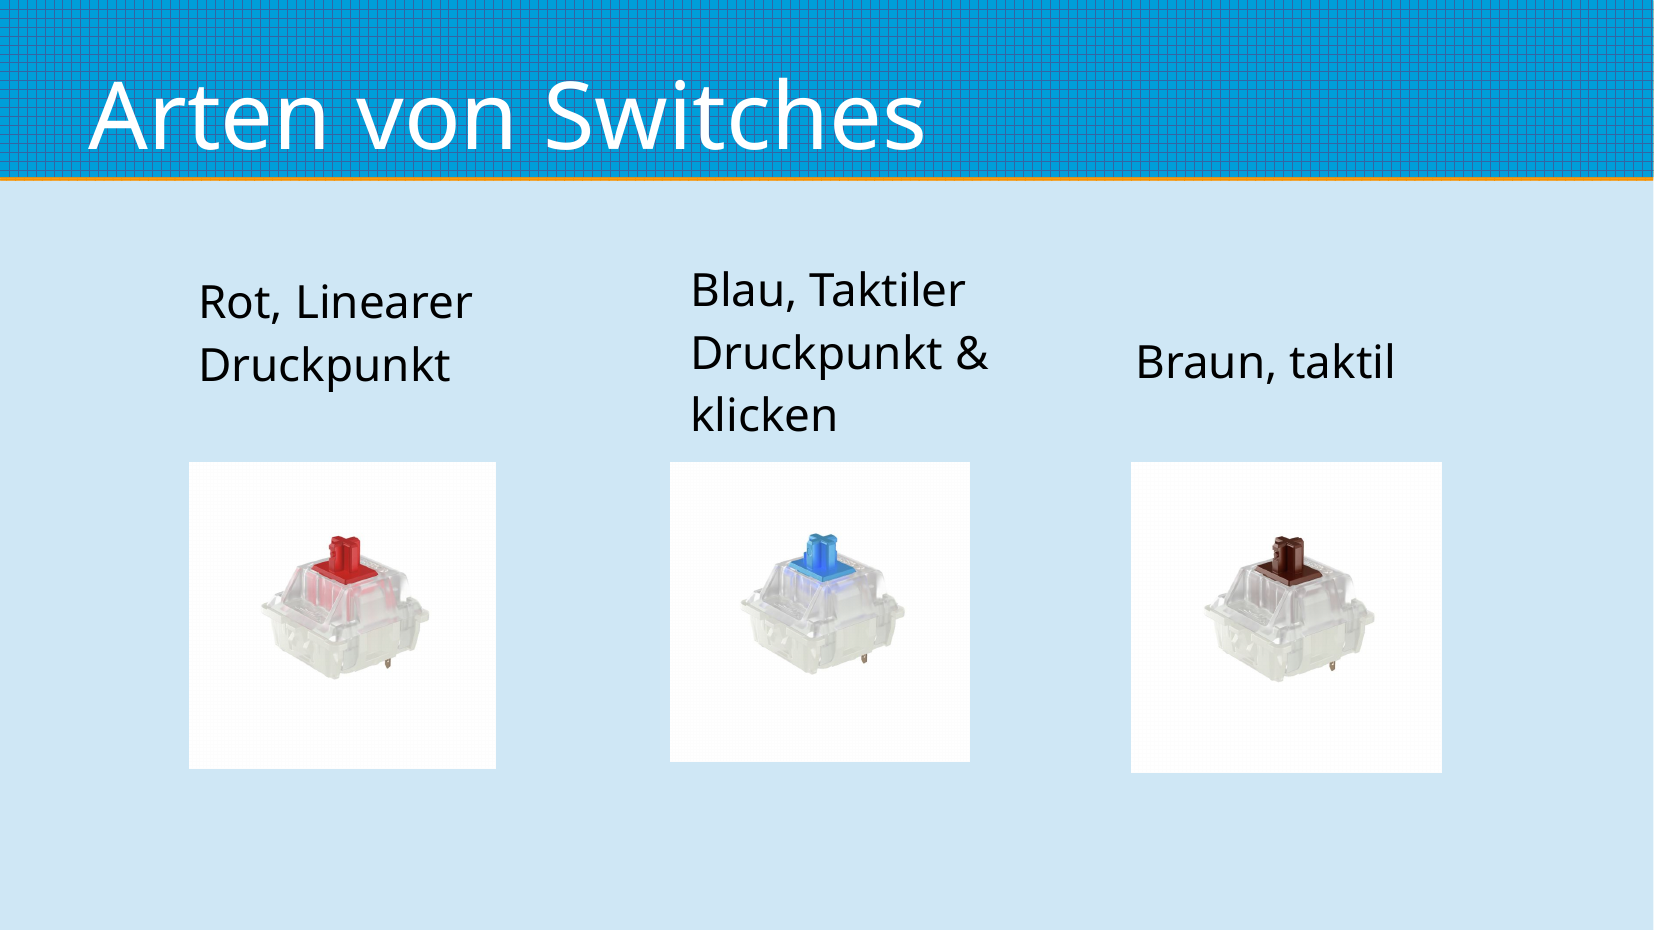

# Arten von Switches
Blau, Taktiler Druckpunkt & klicken
Rot, Linearer Druckpunkt
Braun, taktil